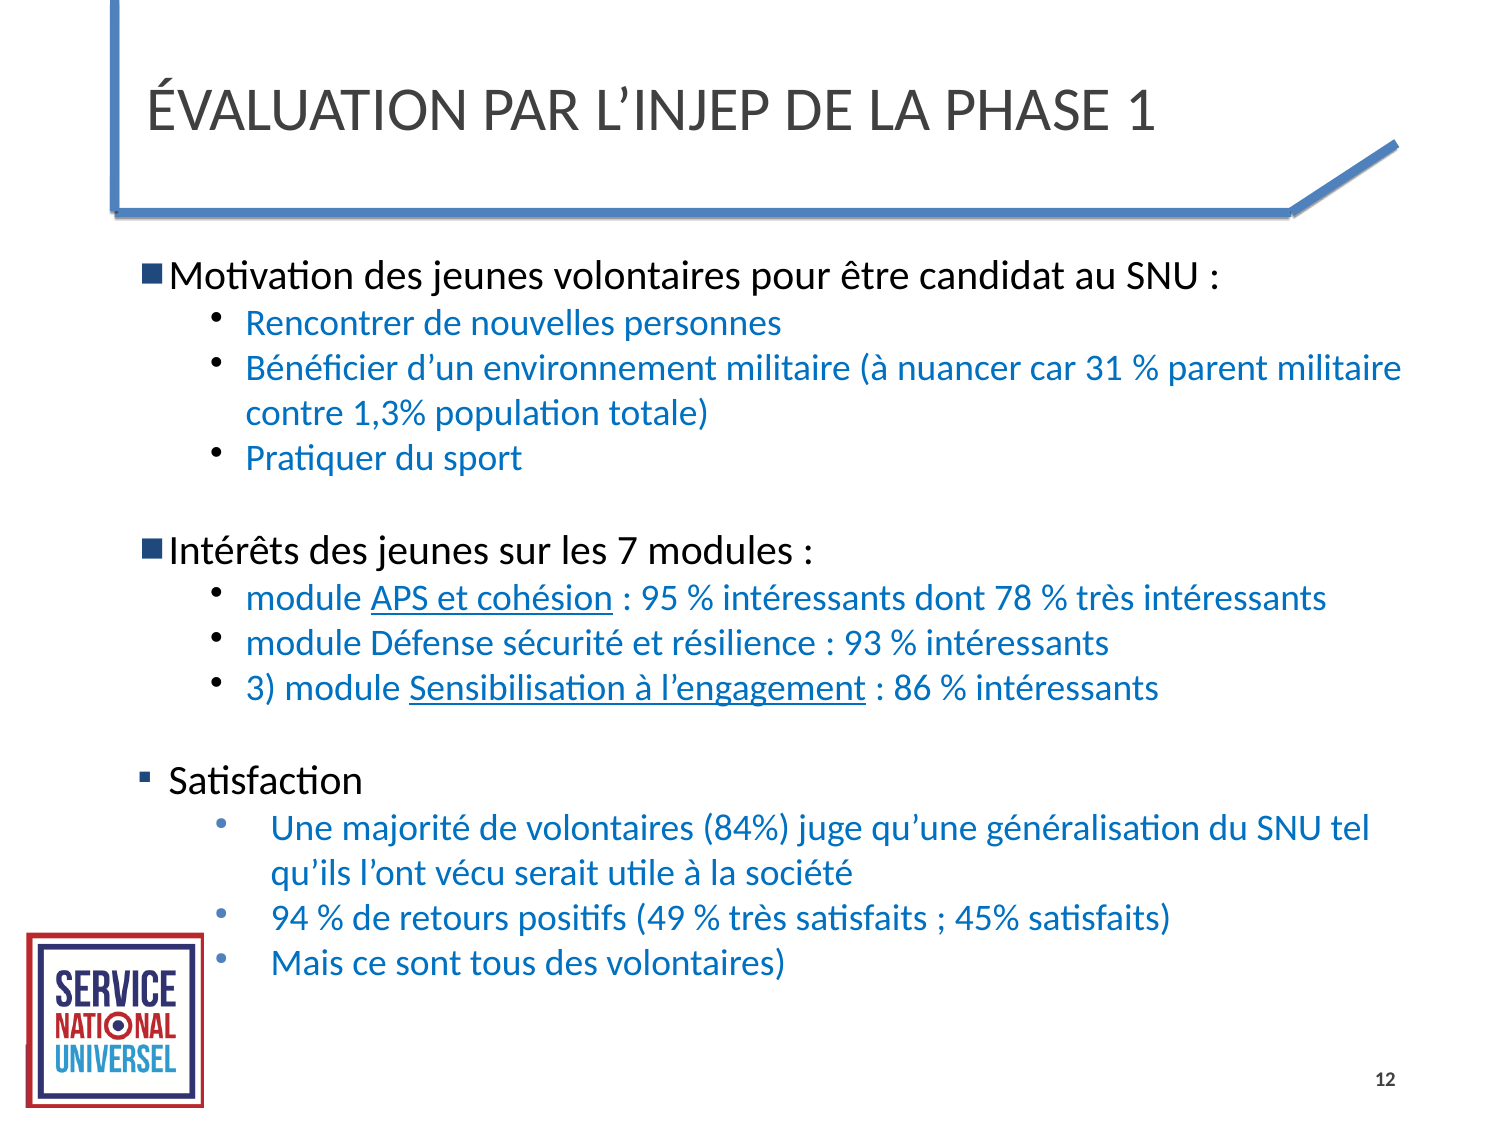

ÉVALUATION PAR L’INJEP DE LA PHASE 1
Motivation des jeunes volontaires pour être candidat au SNU :
Rencontrer de nouvelles personnes
Bénéficier d’un environnement militaire (à nuancer car 31 % parent militaire contre 1,3% population totale)
Pratiquer du sport
Intérêts des jeunes sur les 7 modules :
module APS et cohésion : 95 % intéressants dont 78 % très intéressants
module Défense sécurité et résilience : 93 % intéressants
3) module Sensibilisation à l’engagement : 86 % intéressants
Satisfaction
Une majorité de volontaires (84%) juge qu’une généralisation du SNU tel qu’ils l’ont vécu serait utile à la société
94 % de retours positifs (49 % très satisfaits ; 45% satisfaits)
Mais ce sont tous des volontaires)